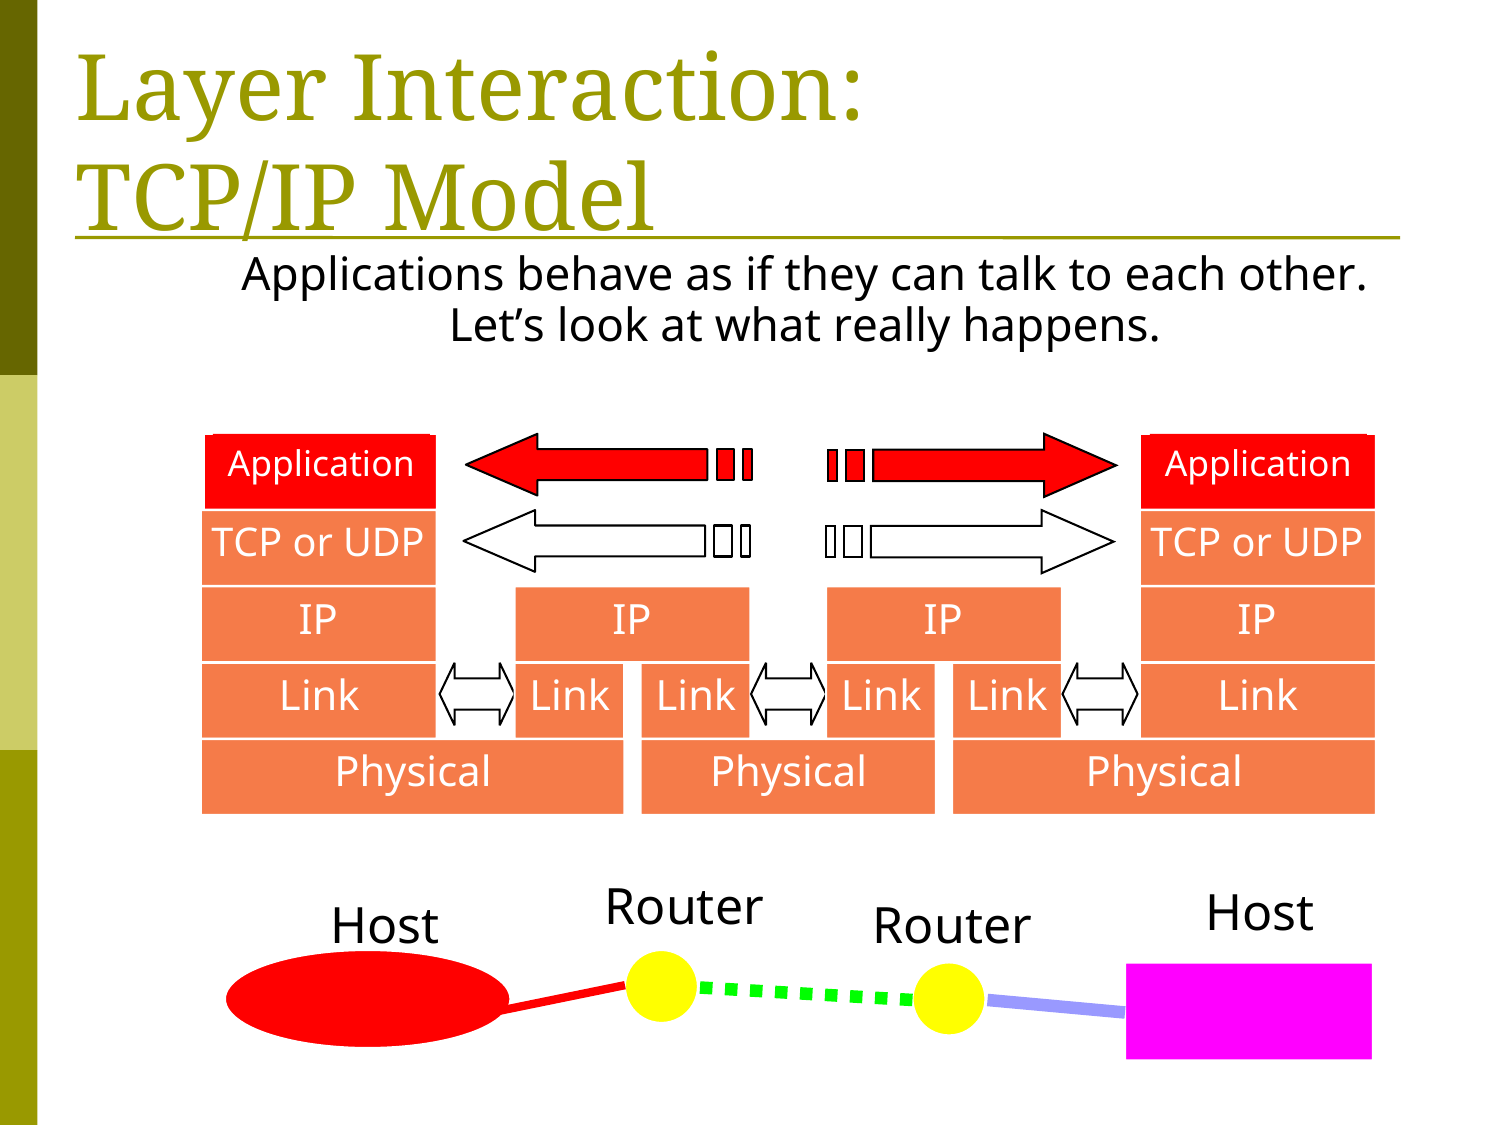

Layer Interaction:
TCP/IP Model
Applications behave as if they can talk to each other. Let’s look at what really happens.
Application
Application
TCP or UDP
TCP or UDP
IP
IP
IP
IP
Link
Link
Link
Link
Link
Link
Physical
Physical
Physical
Router
Host
Host
Router